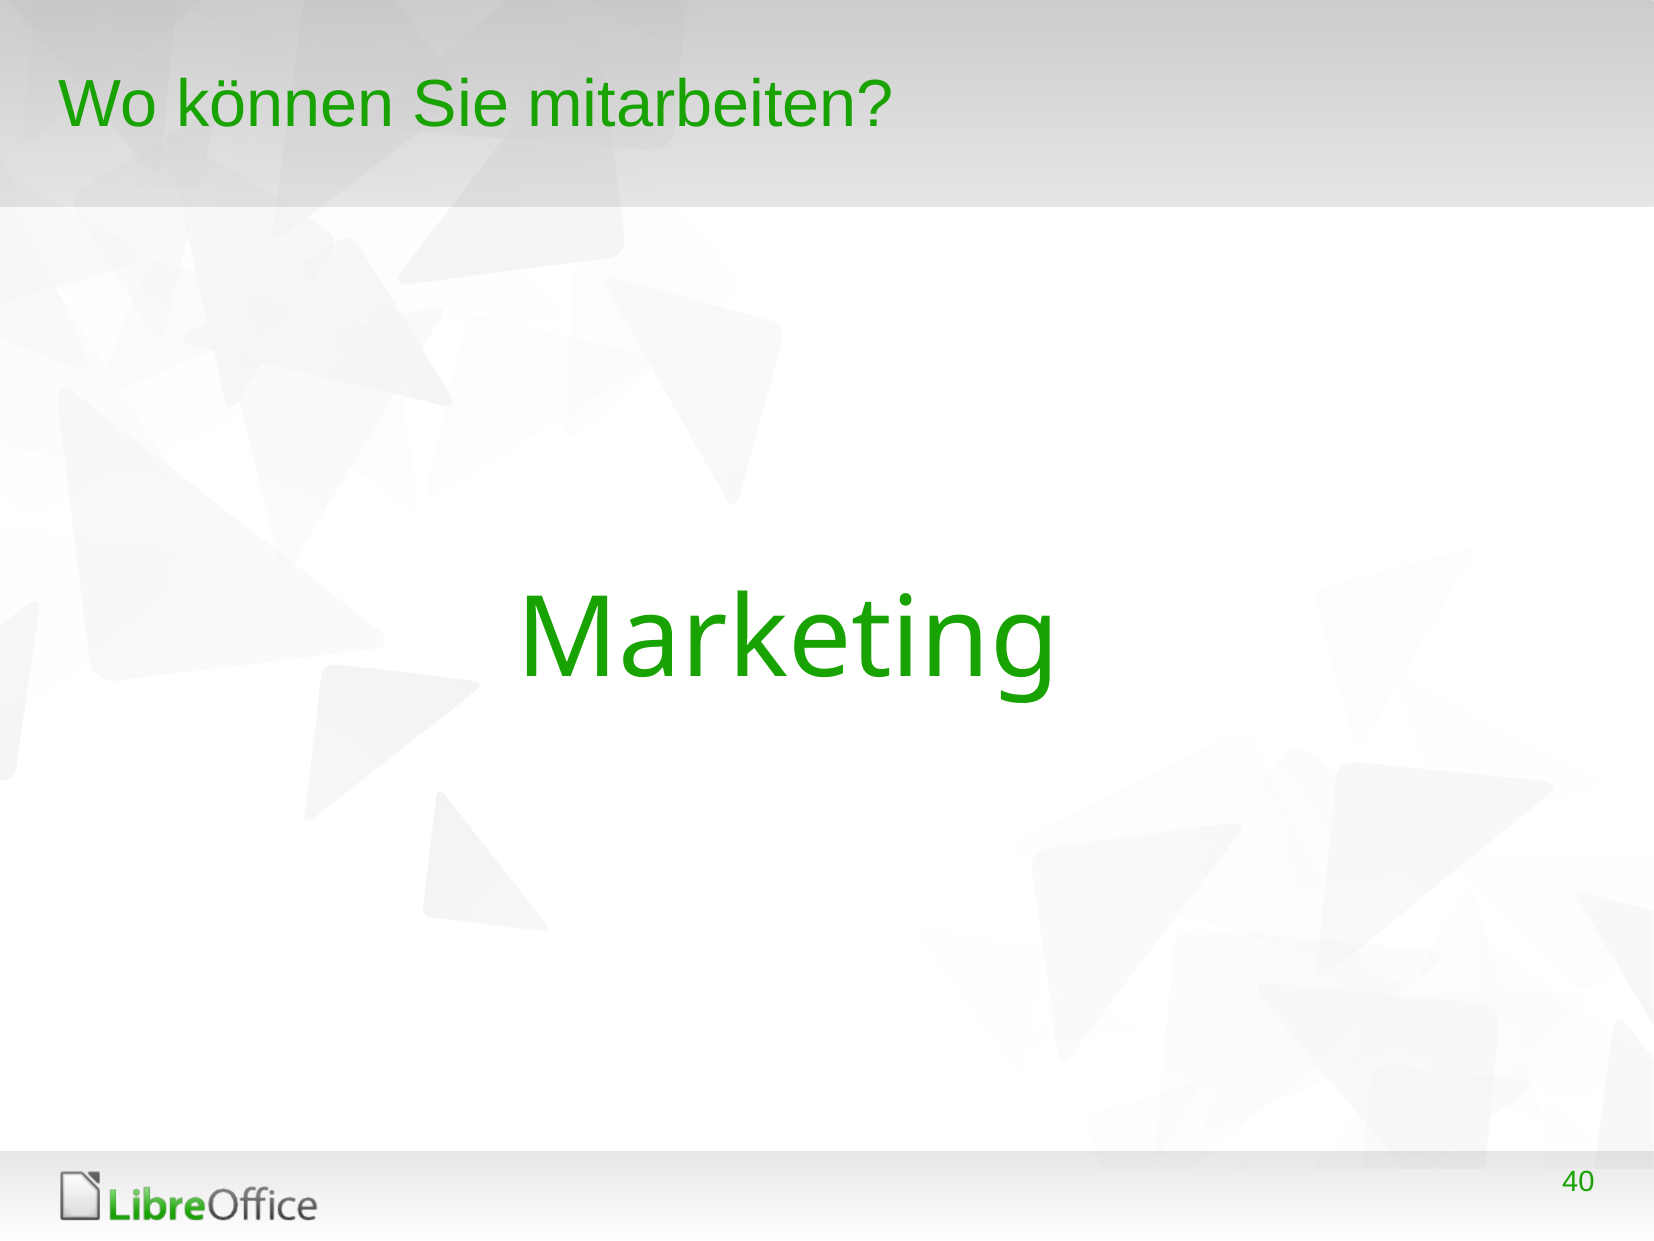

# Wo können Sie mitarbeiten?
Marketing
40